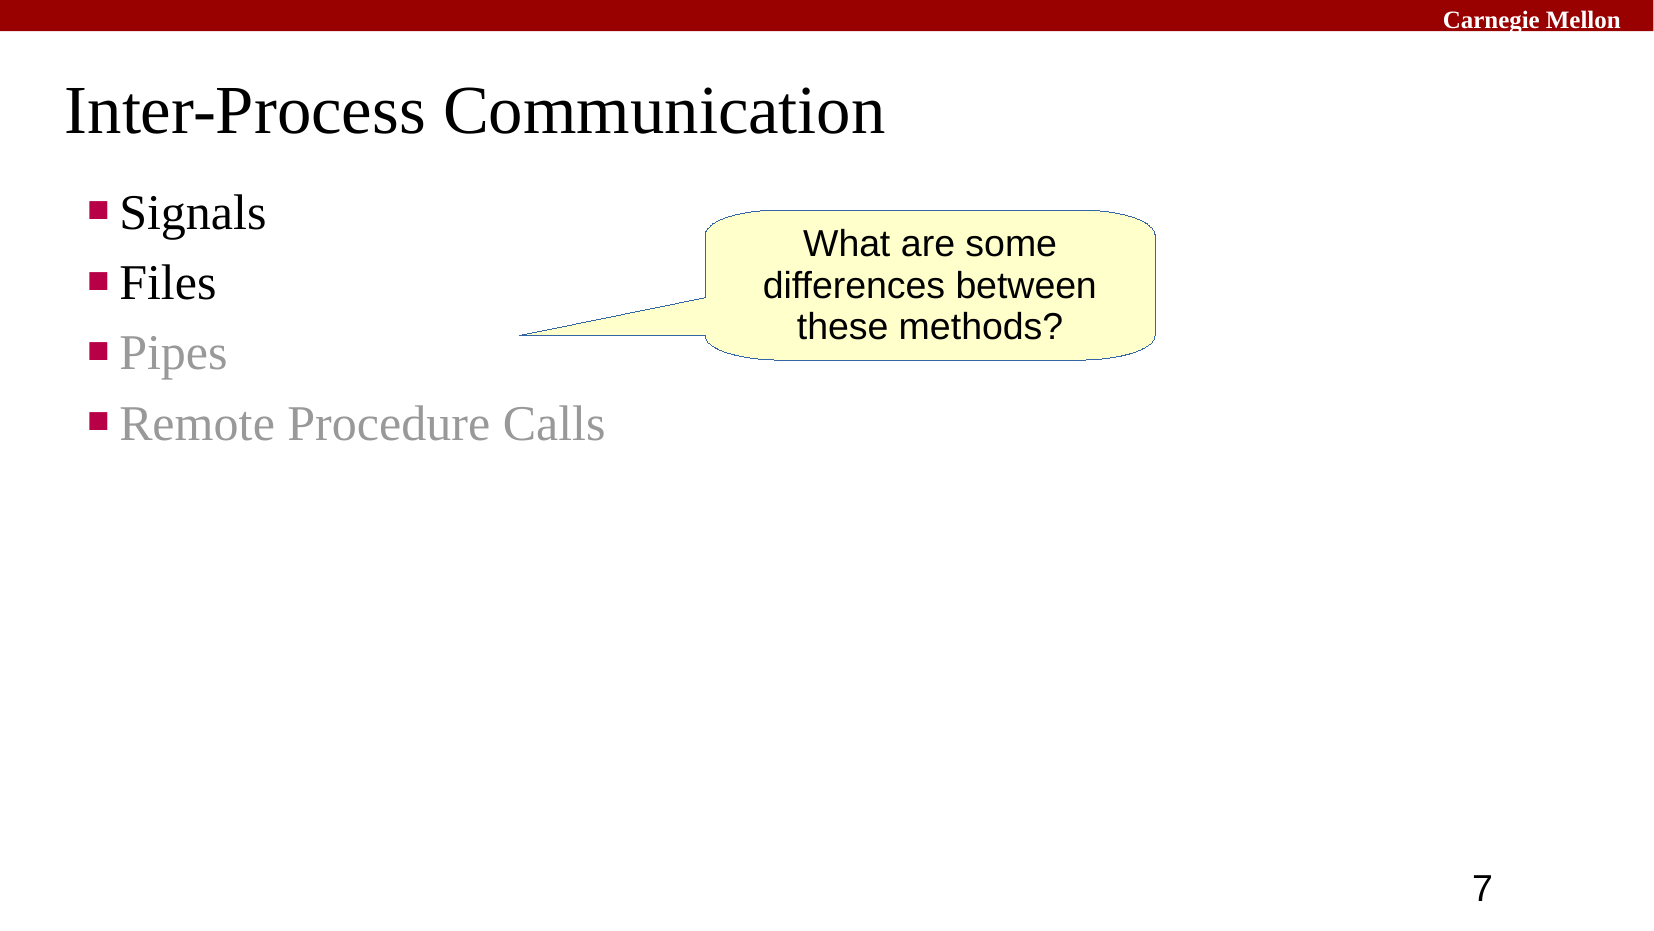

# Inter-Process Communication
Signals
Files
Pipes
Remote Procedure Calls
What are some
differences between
these methods?